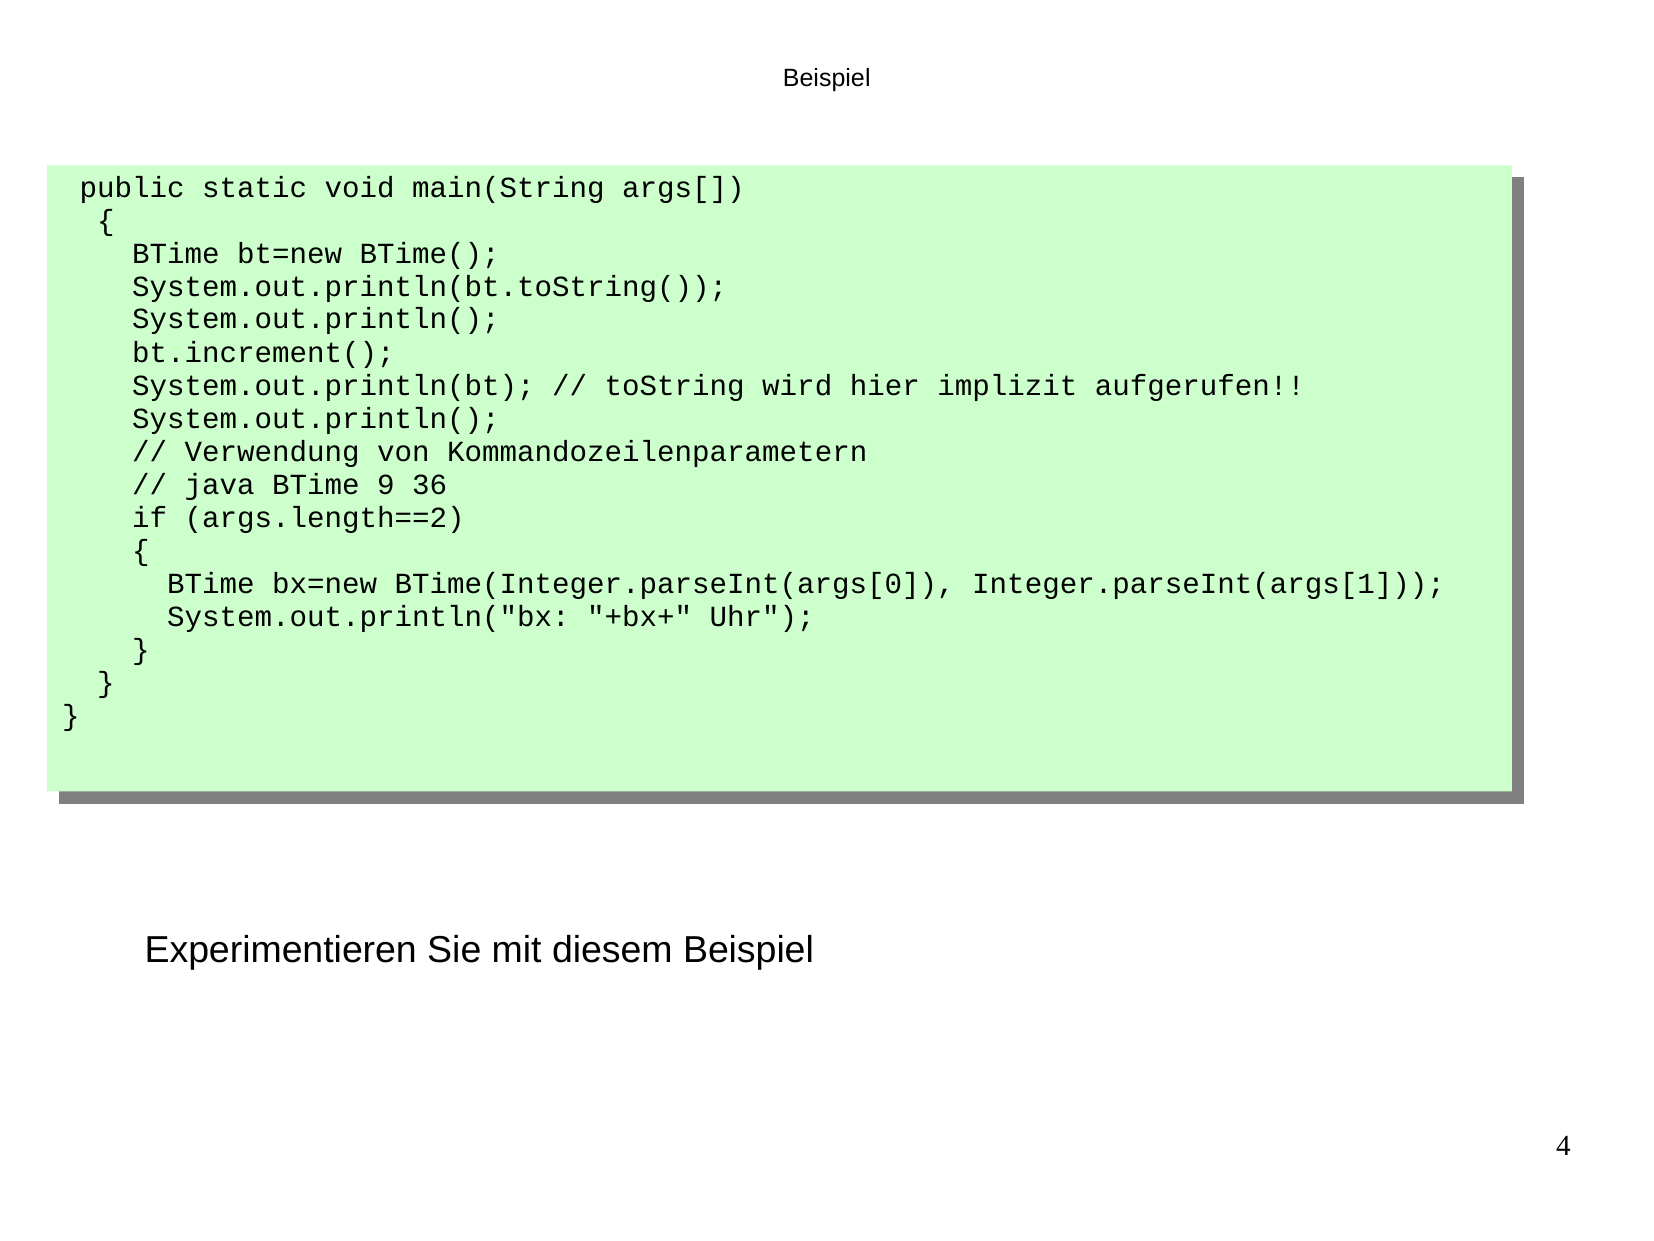

# Beispiel
 public static void main(String args[])
 {
 BTime bt=new BTime();
 System.out.println(bt.toString());
 System.out.println();
 bt.increment();
 System.out.println(bt); // toString wird hier implizit aufgerufen!!
 System.out.println();
 // Verwendung von Kommandozeilenparametern
 // java BTime 9 36
 if (args.length==2)
 {
 BTime bx=new BTime(Integer.parseInt(args[0]), Integer.parseInt(args[1]));
 System.out.println("bx: "+bx+" Uhr");
 }
 }
}
Experimentieren Sie mit diesem Beispiel
4